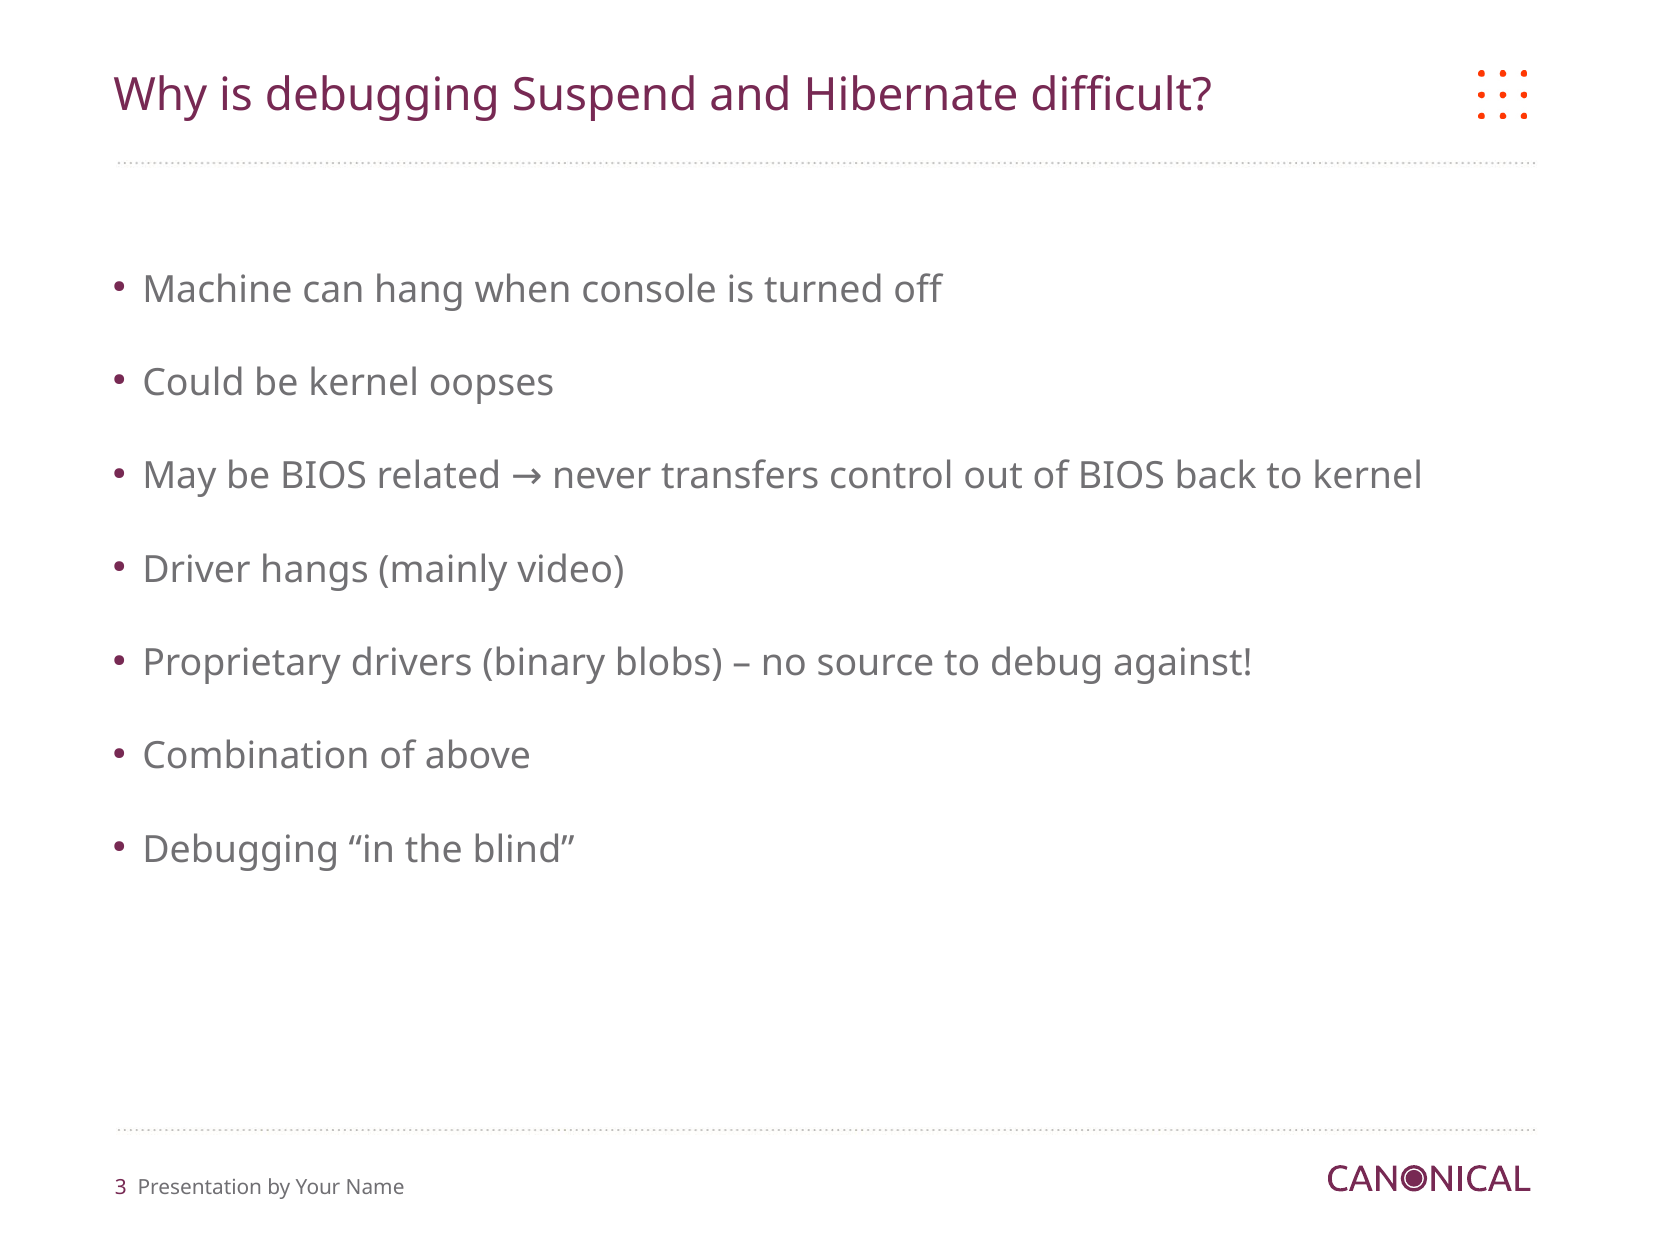

# Why is debugging Suspend and Hibernate difficult?
Machine can hang when console is turned off
Could be kernel oopses
May be BIOS related → never transfers control out of BIOS back to kernel
Driver hangs (mainly video)
Proprietary drivers (binary blobs) – no source to debug against!
Combination of above
Debugging “in the blind”